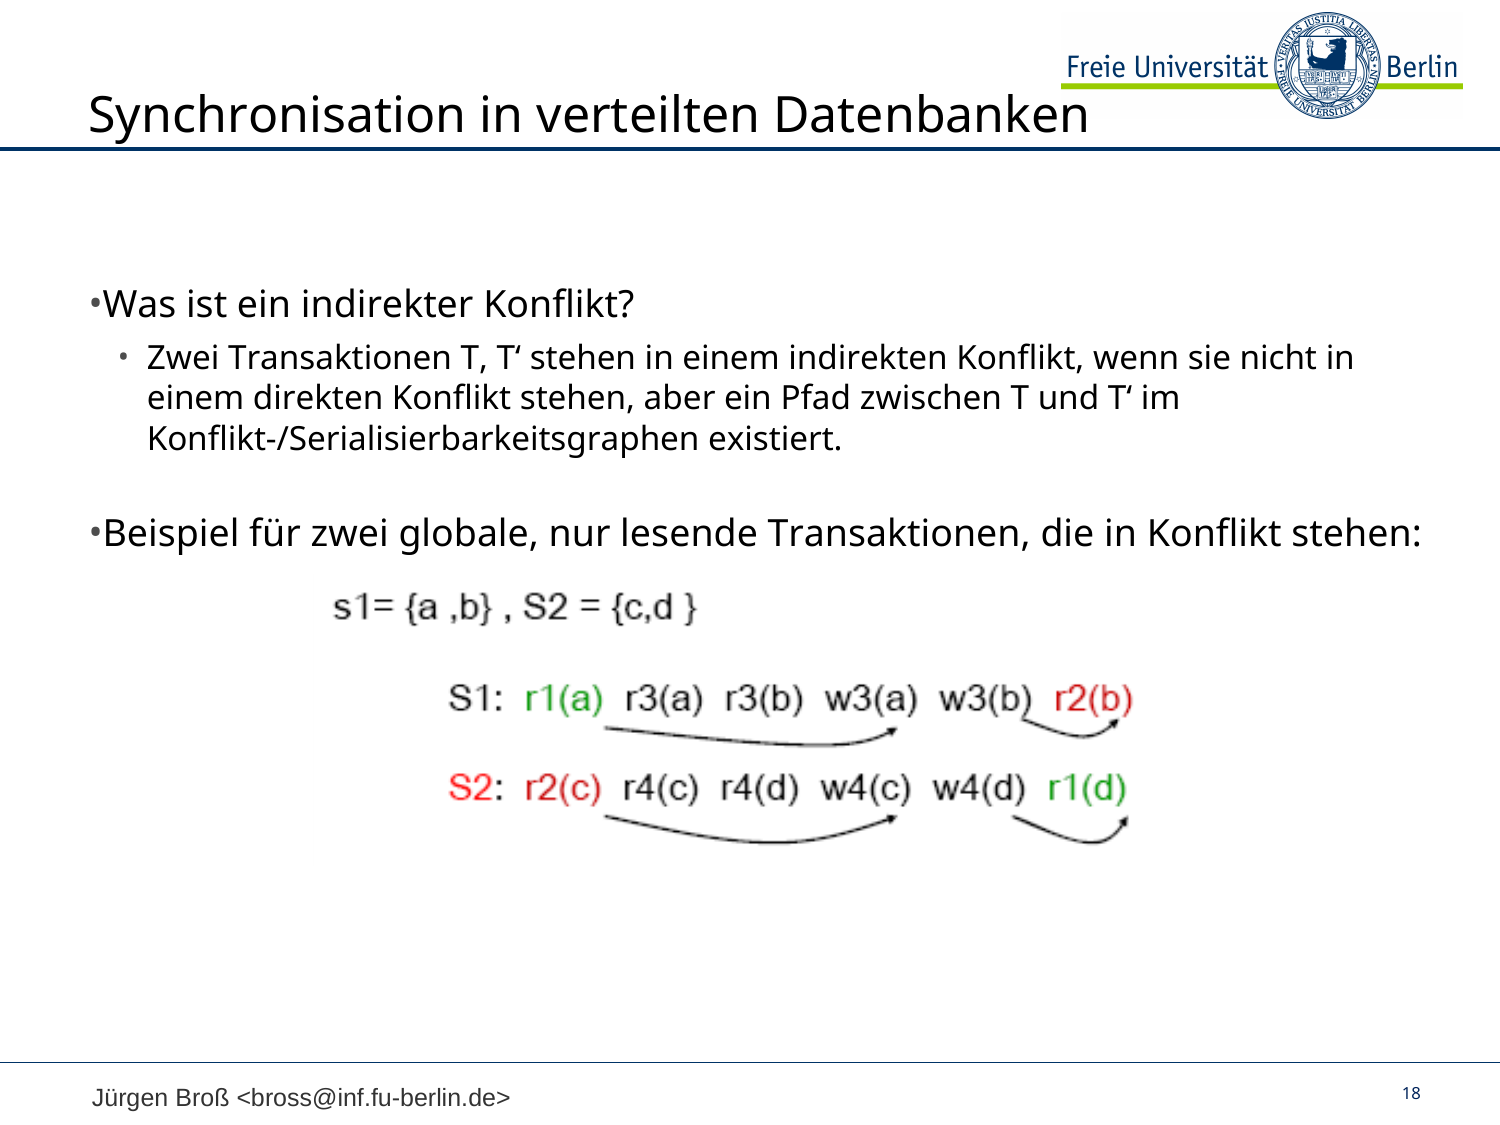

# Synchronisation in verteilten Datenbanken
Was ist ein indirekter Konflikt?
Zwei Transaktionen T, T‘ stehen in einem indirekten Konflikt, wenn sie nicht in einem direkten Konflikt stehen, aber ein Pfad zwischen T und T‘ im Konflikt-/Serialisierbarkeitsgraphen existiert.
Beispiel für zwei globale, nur lesende Transaktionen, die in Konflikt stehen: